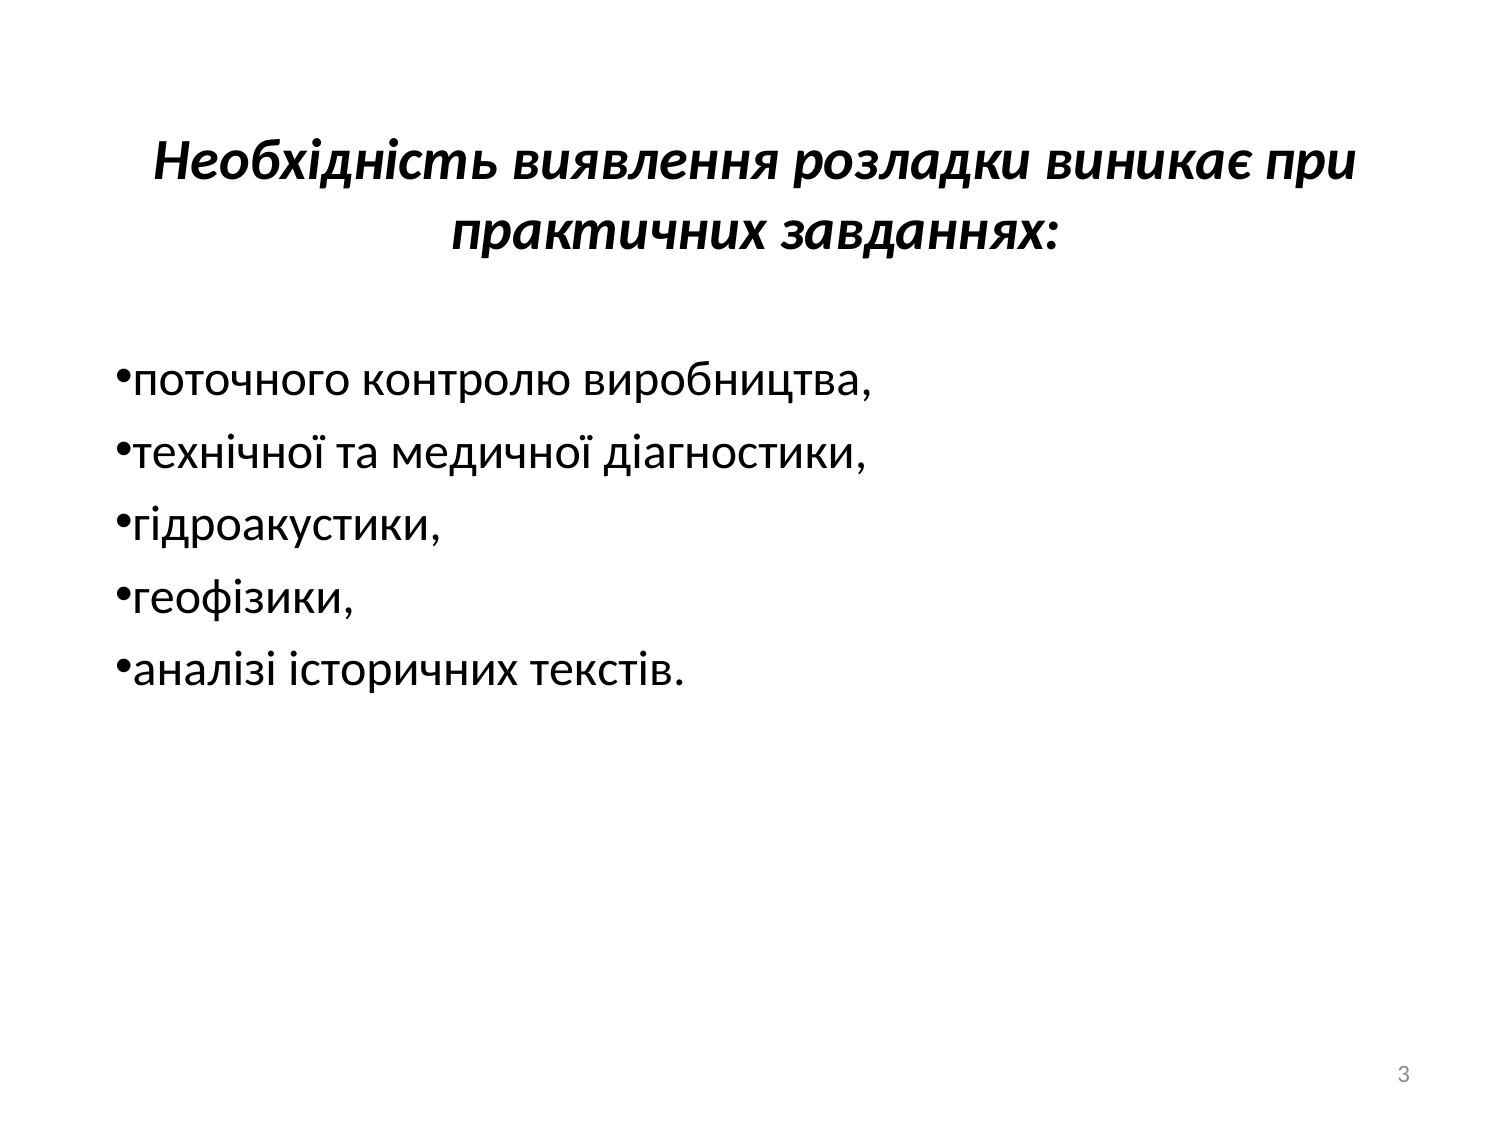

# Необхідність виявлення розладки виникає при практичних завданнях:
поточного контролю виробництва,
технічної та медичної діагностики,
гідроакустики,
геофізики,
аналізі історичних текстів.